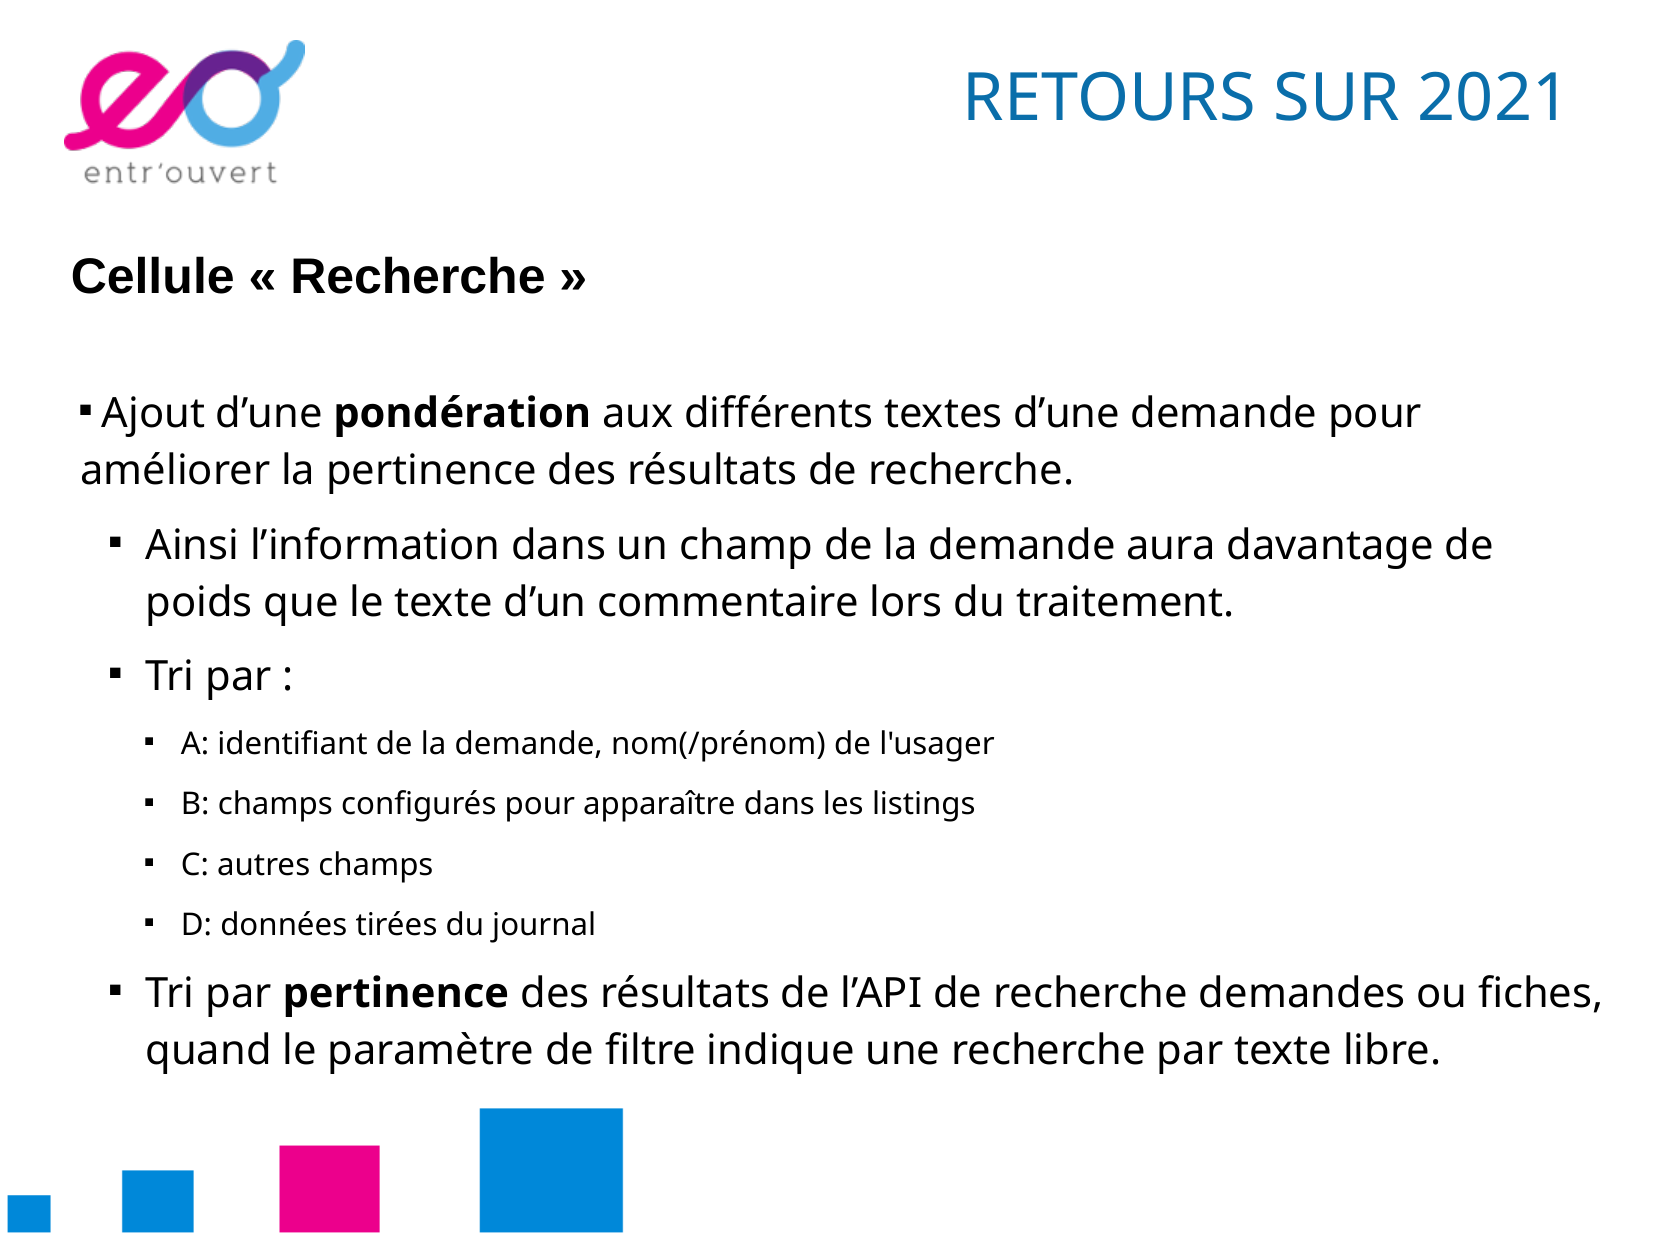

# retours sur 2021
Cellule « Recherche »
 Ajout d’une pondération aux différents textes d’une demande pour améliorer la pertinence des résultats de recherche.
Ainsi l’information dans un champ de la demande aura davantage de poids que le texte d’un commentaire lors du traitement.
Tri par :
A: identifiant de la demande, nom(/prénom) de l'usager
B: champs configurés pour apparaître dans les listings
C: autres champs
D: données tirées du journal
Tri par pertinence des résultats de l’API de recherche demandes ou fiches, quand le paramètre de filtre indique une recherche par texte libre.